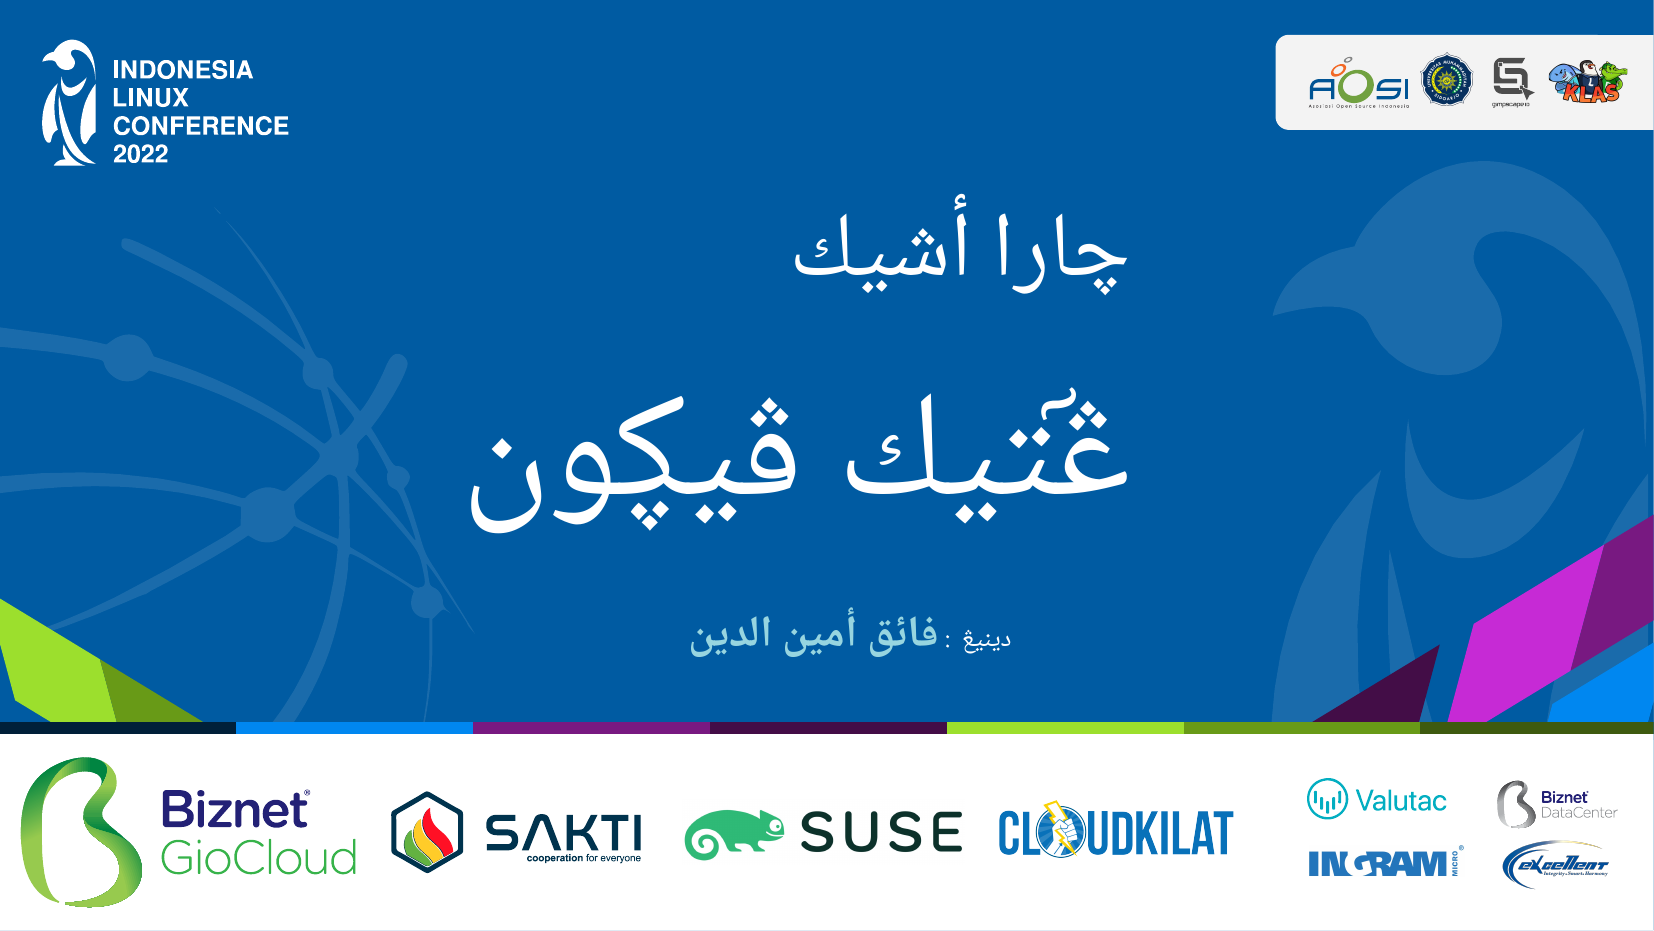

چارا أشيك
ڠࣤتيك ڤيڮون
# دينيڠ : فائق أمين الدين